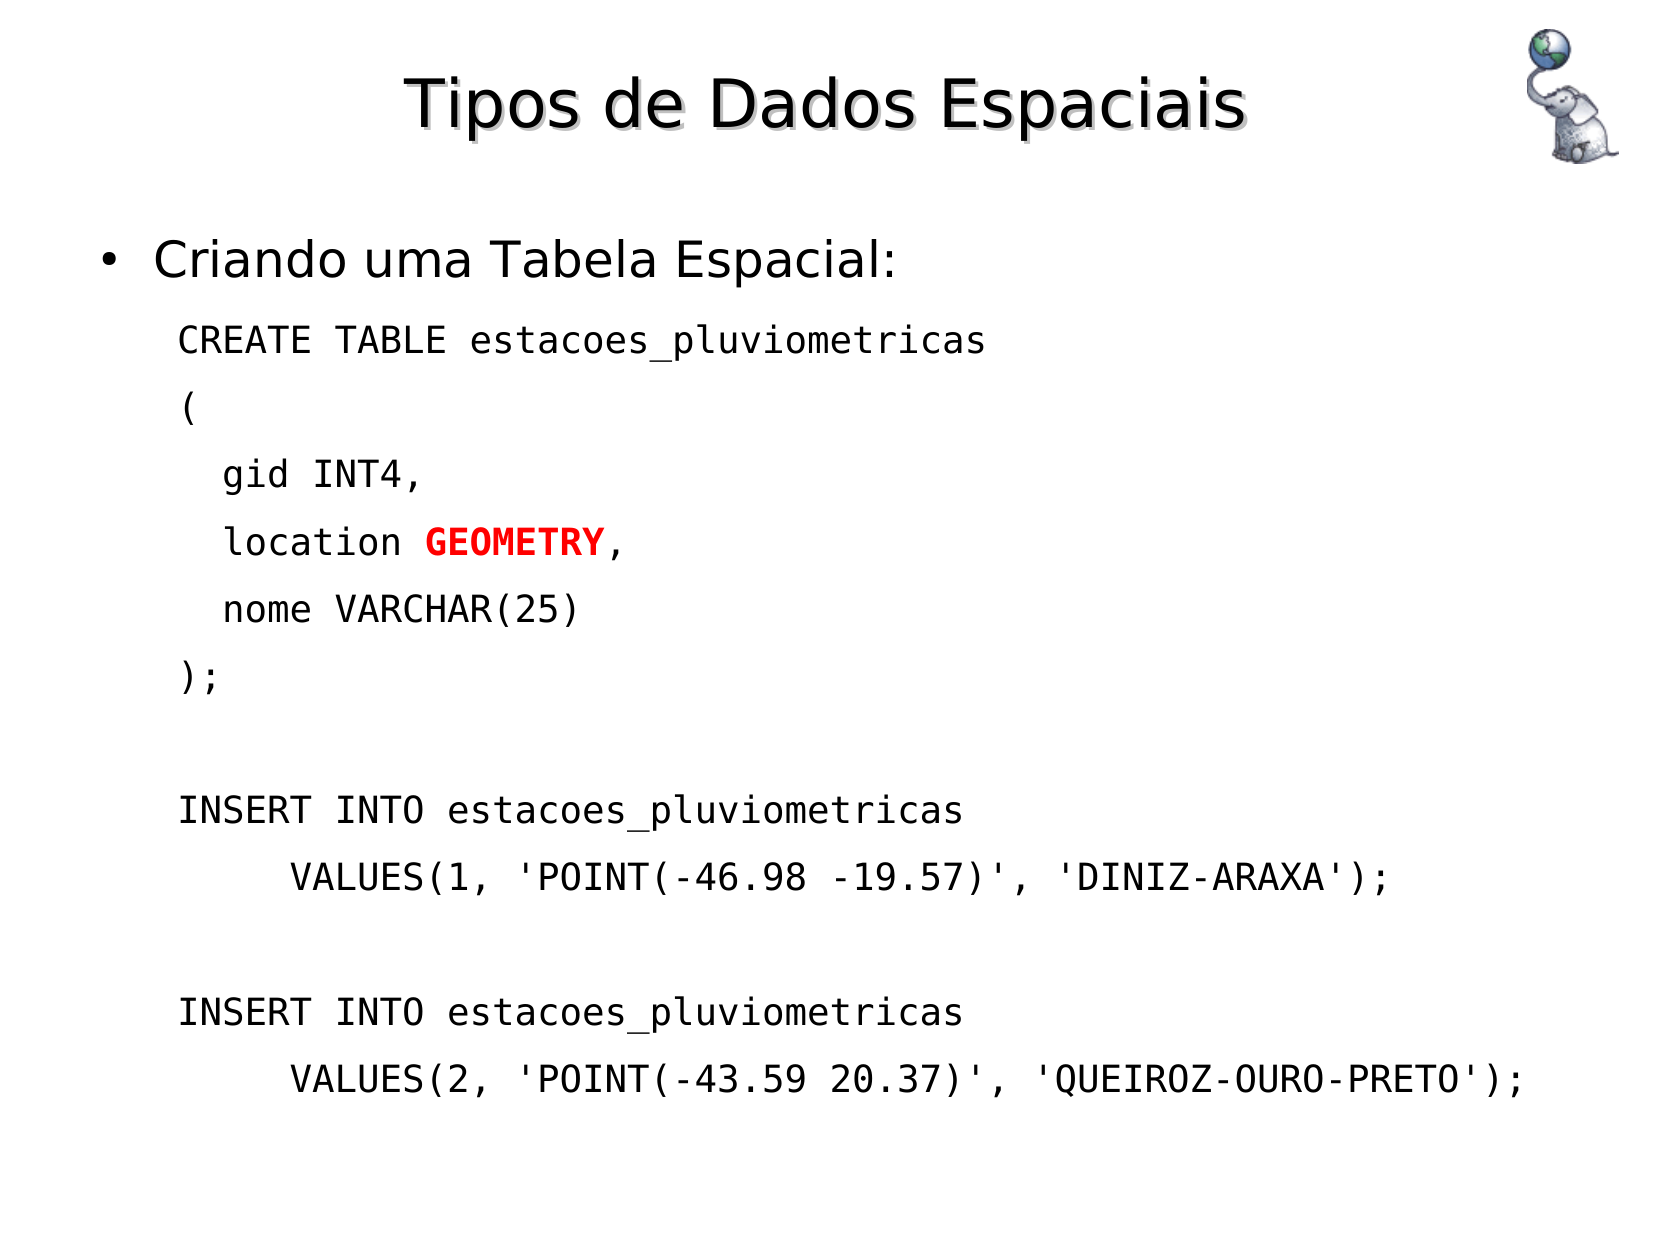

# Tipos de Dados Espaciais
Criando uma Tabela Espacial:
CREATE TABLE estacoes_pluviometricas
(
 gid INT4,
 location GEOMETRY,
 nome VARCHAR(25)
);
INSERT INTO estacoes_pluviometricas
 VALUES(1, 'POINT(-46.98 -19.57)', 'DINIZ-ARAXA');
INSERT INTO estacoes_pluviometricas
 VALUES(2, 'POINT(-43.59 20.37)', 'QUEIROZ-OURO-PRETO');